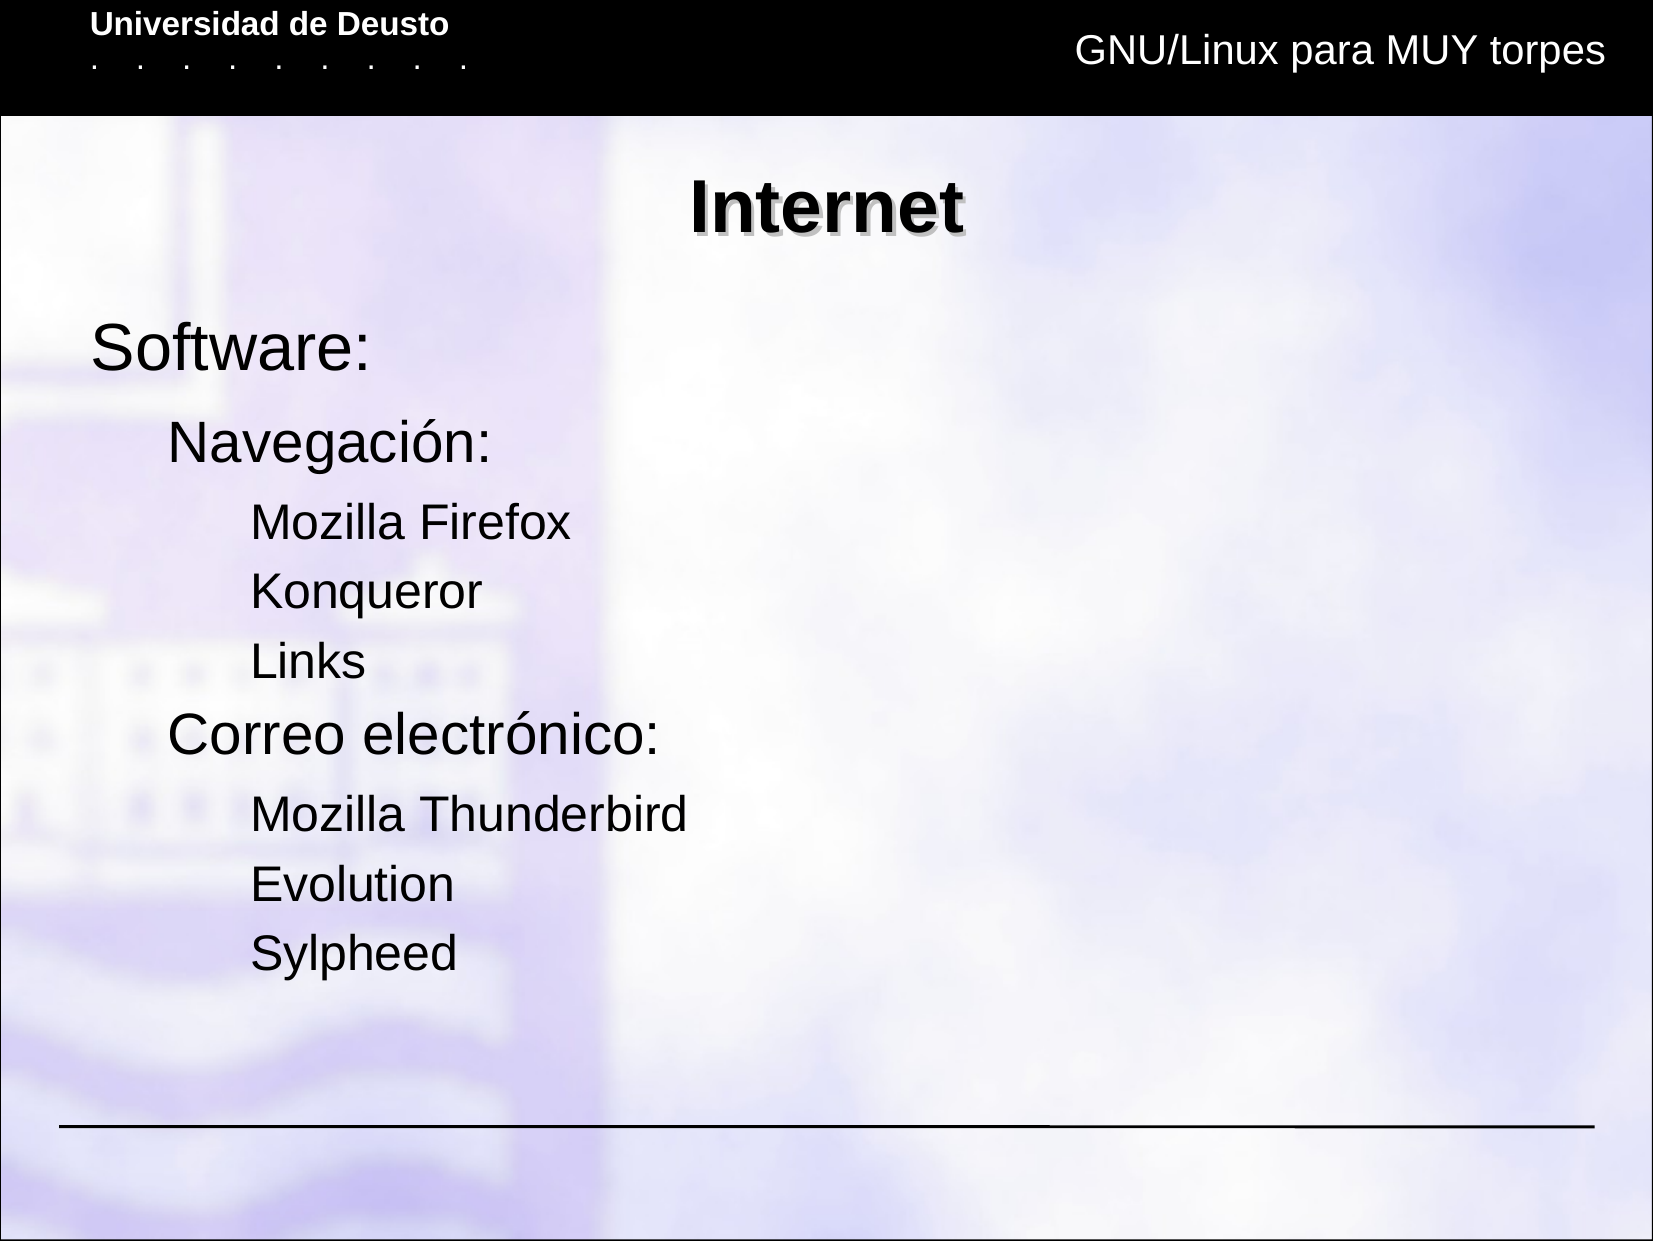

# Internet
Software:
Navegación:
Mozilla Firefox
Konqueror
Links
Correo electrónico:
Mozilla Thunderbird
Evolution
Sylpheed